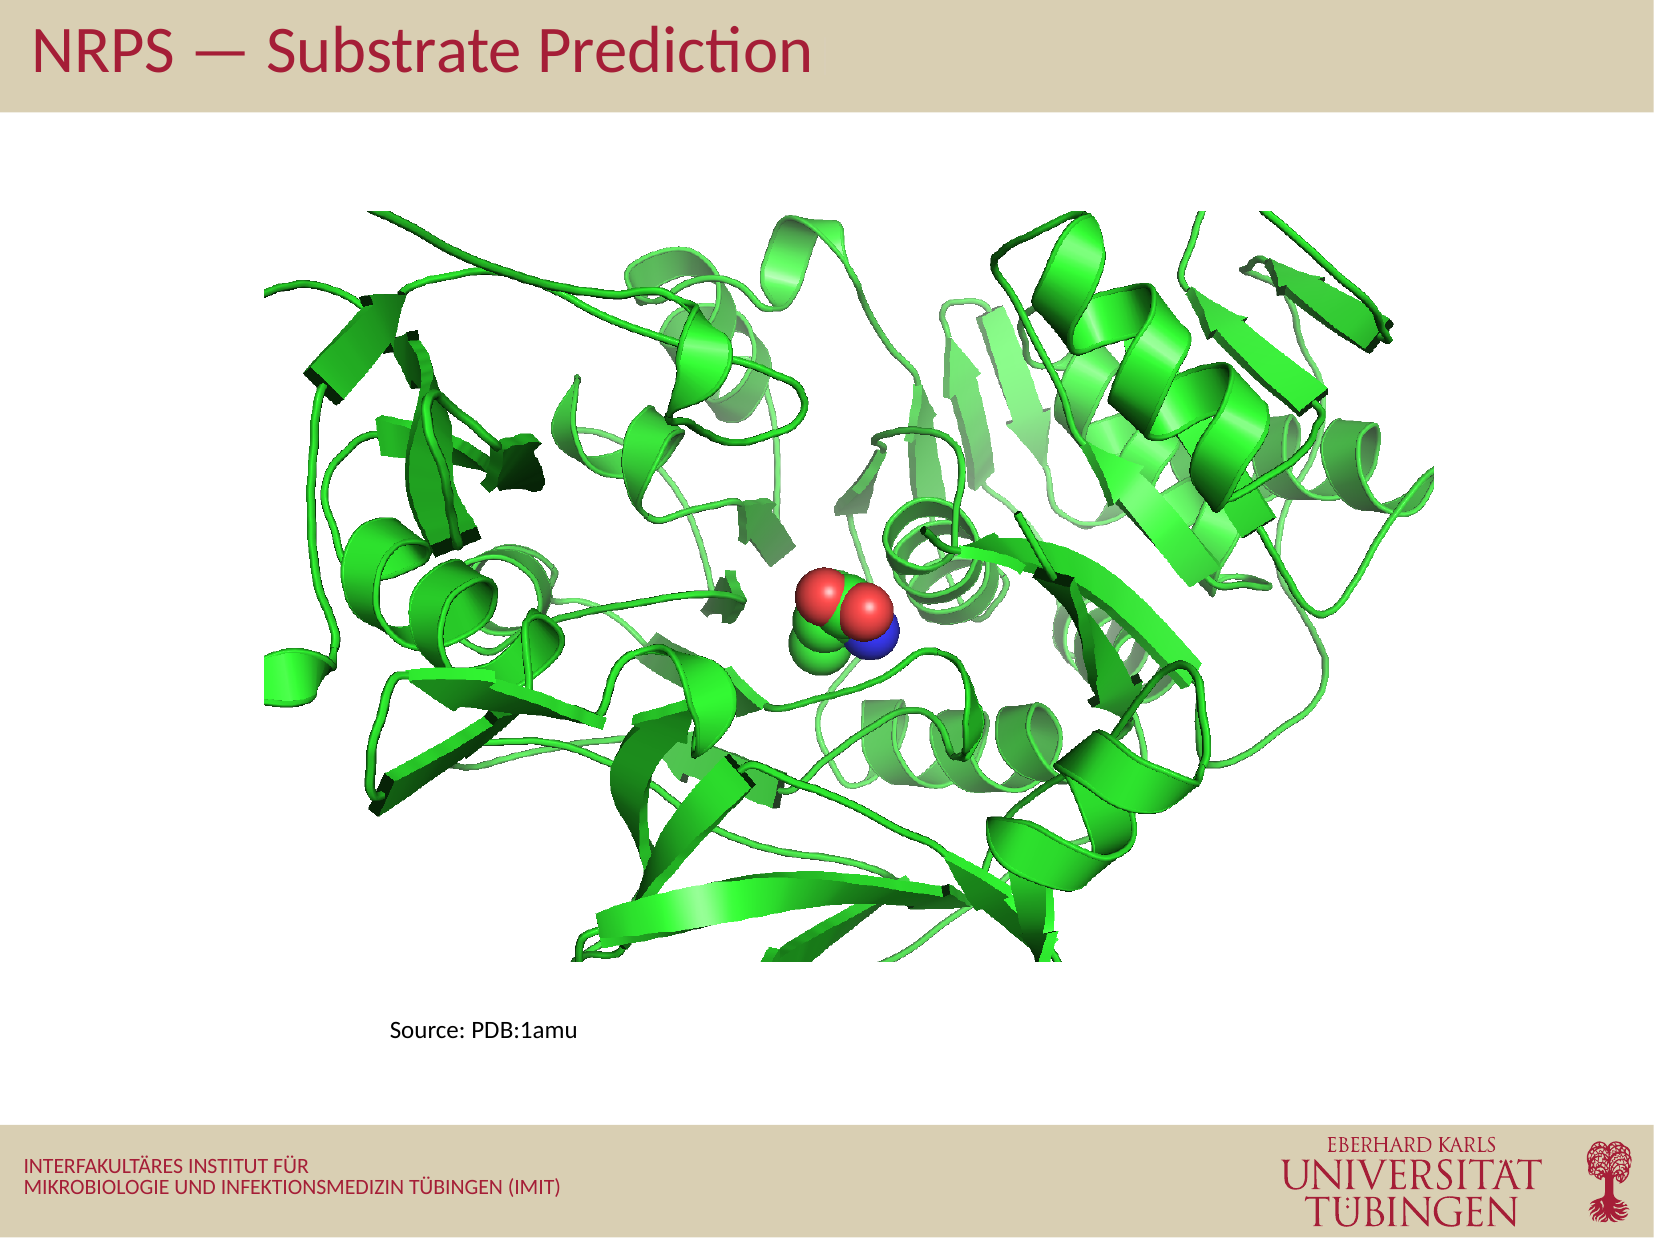

# NRPS — Substrate Prediction
Source: PDB:1amu